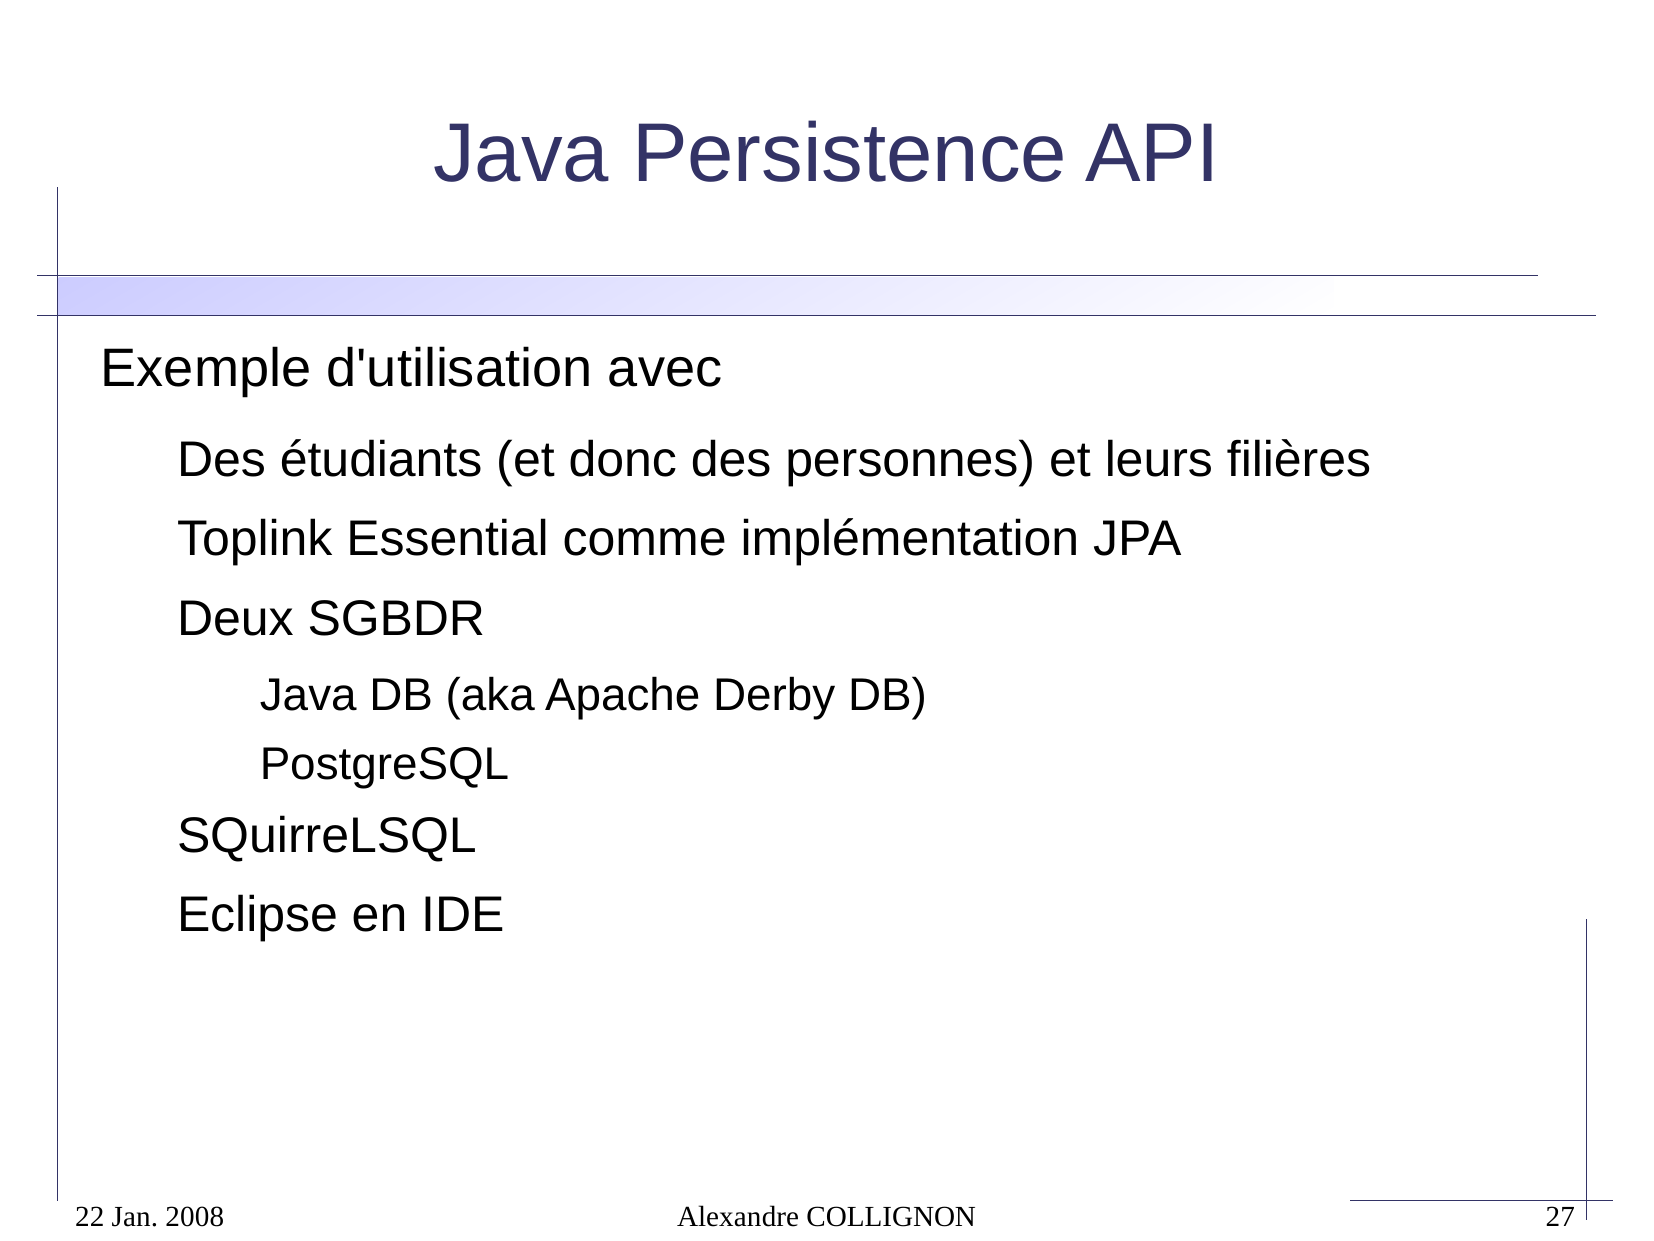

# Java Persistence API
Exemple d'utilisation avec
Des étudiants (et donc des personnes) et leurs filières
Toplink Essential comme implémentation JPA
Deux SGBDR
Java DB (aka Apache Derby DB)
PostgreSQL
SQuirreLSQL
Eclipse en IDE
22 Jan. 2008
Alexandre COLLIGNON
27